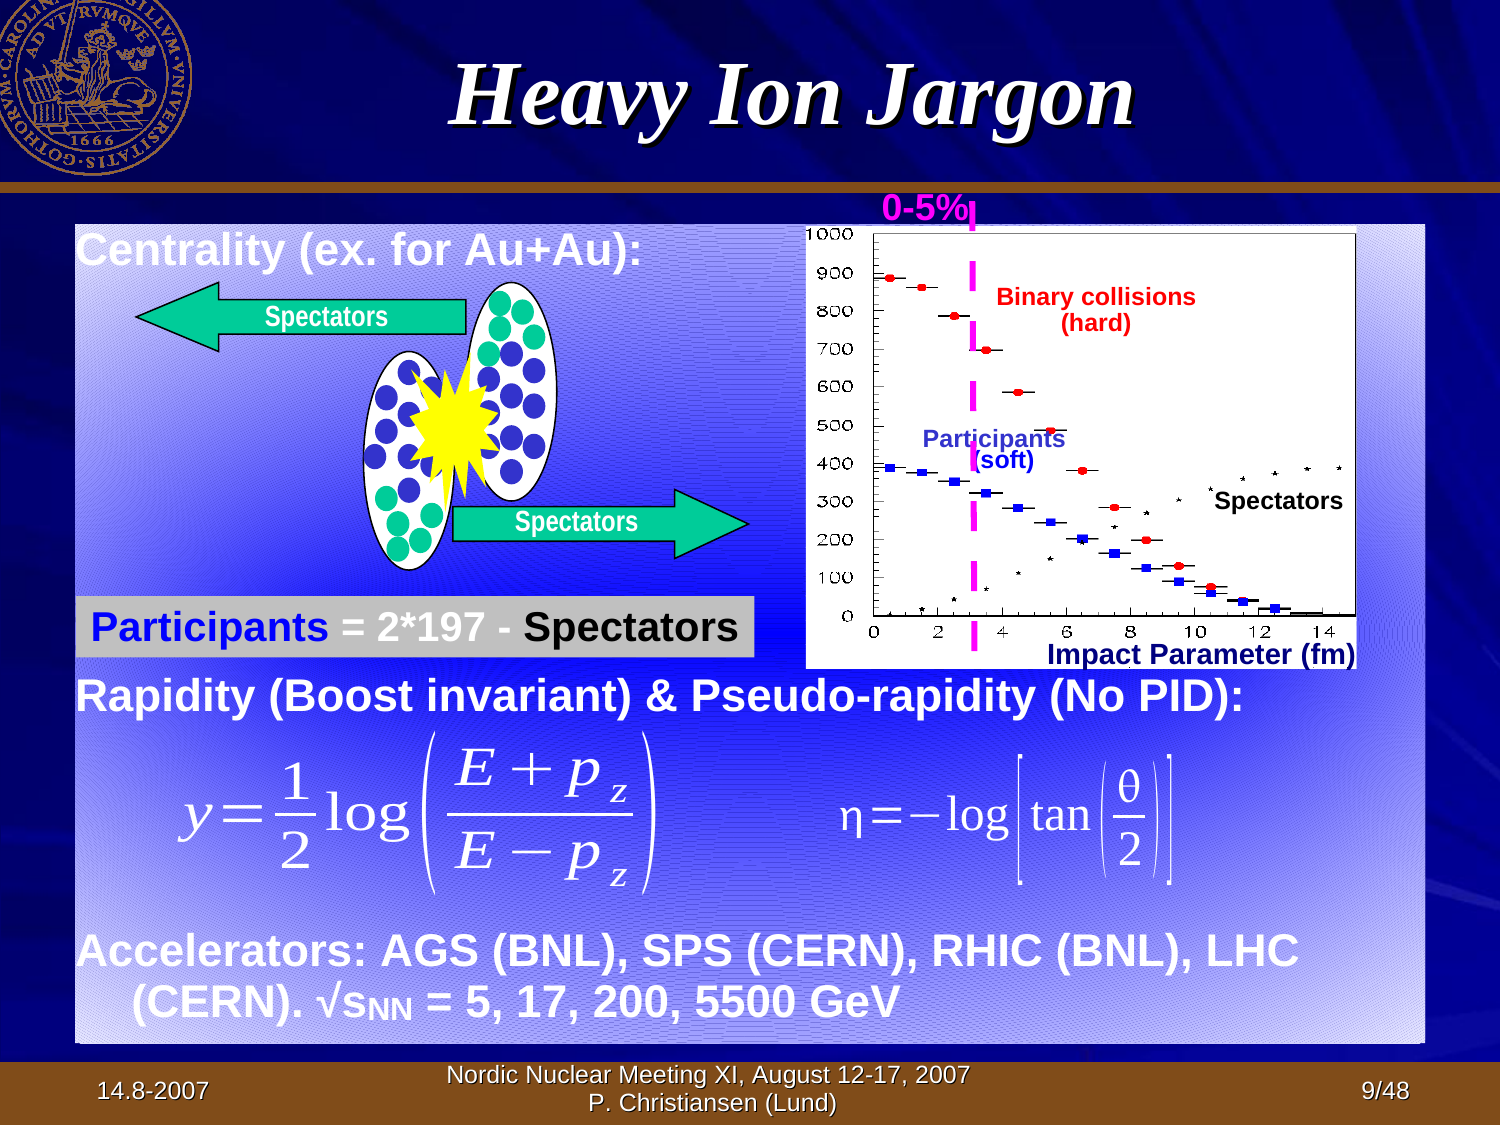

Heavy Ion Jargon
0-5%
# Centrality (ex. for Au+Au):
Rapidity (Boost invariant) & Pseudo-rapidity (No PID):
Accelerators: AGS (BNL), SPS (CERN), RHIC (BNL), LHC (CERN). √sNN = 5, 17, 200, 5500 GeV
Binary collisions
(hard)
Participants
Spectators
(soft)
Spectators
Impact Parameter (fm)
Spectators
Spectators
Participants = 2*197 - Spectators
9